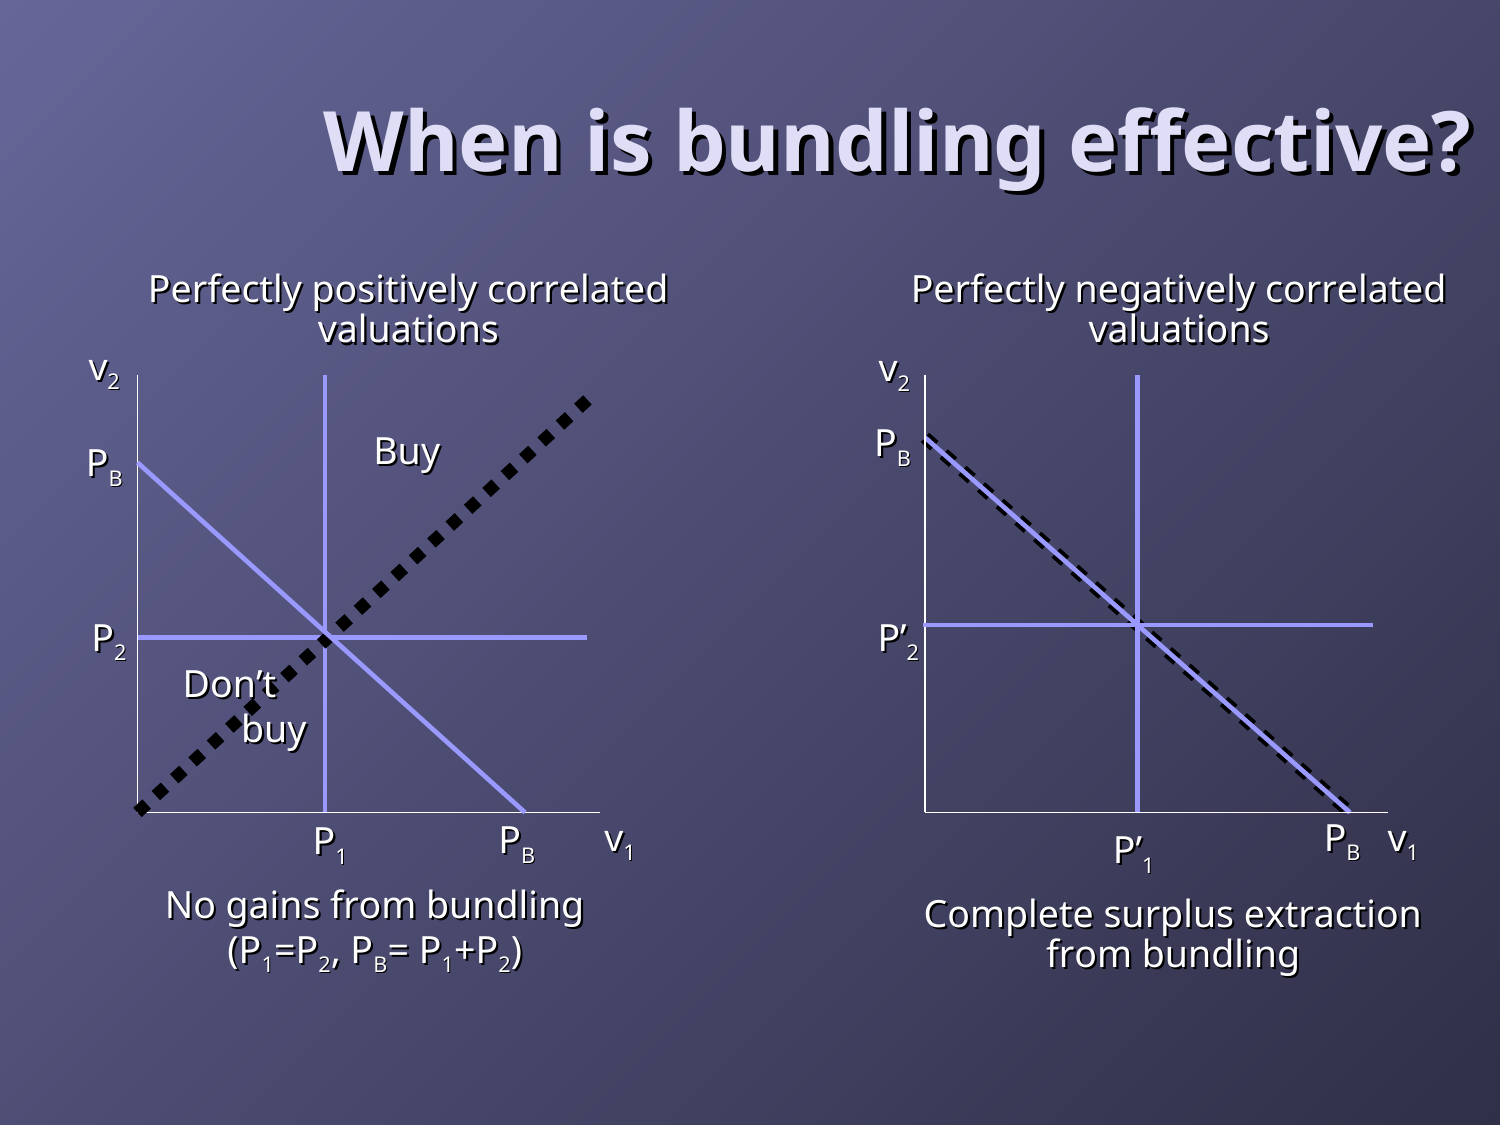

# When is bundling effective?
Perfectly positively correlated
valuations
v2
v1
Perfectly negatively correlated
valuations
v2
v1
P2
P1
P’2
P’1
PB
PB
Buy
Don’t
 buy
PB
PB
No gains from bundling
(P1=P2, PB= P1+P2)
Complete surplus extraction
from bundling